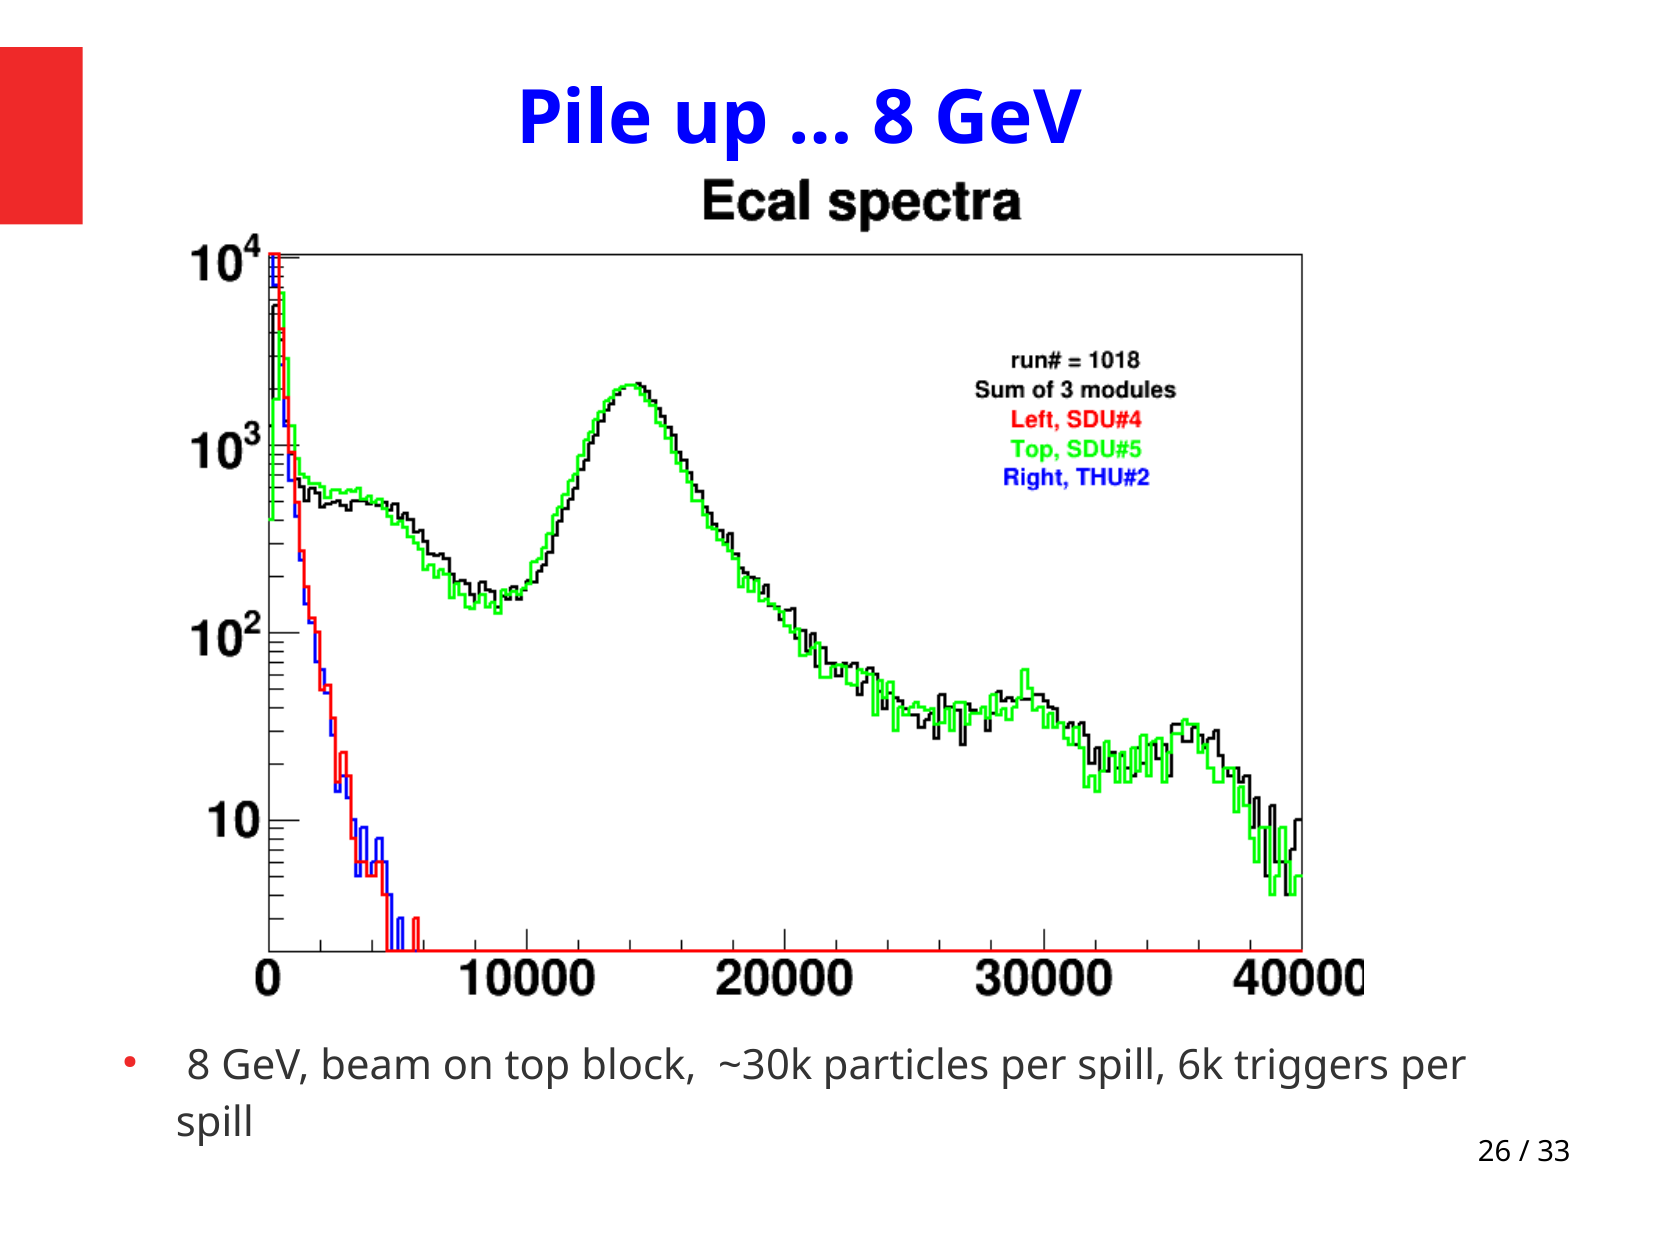

# Pile up … 8 GeV
 8 GeV, beam on top block, ~30k particles per spill, 6k triggers per spill
26